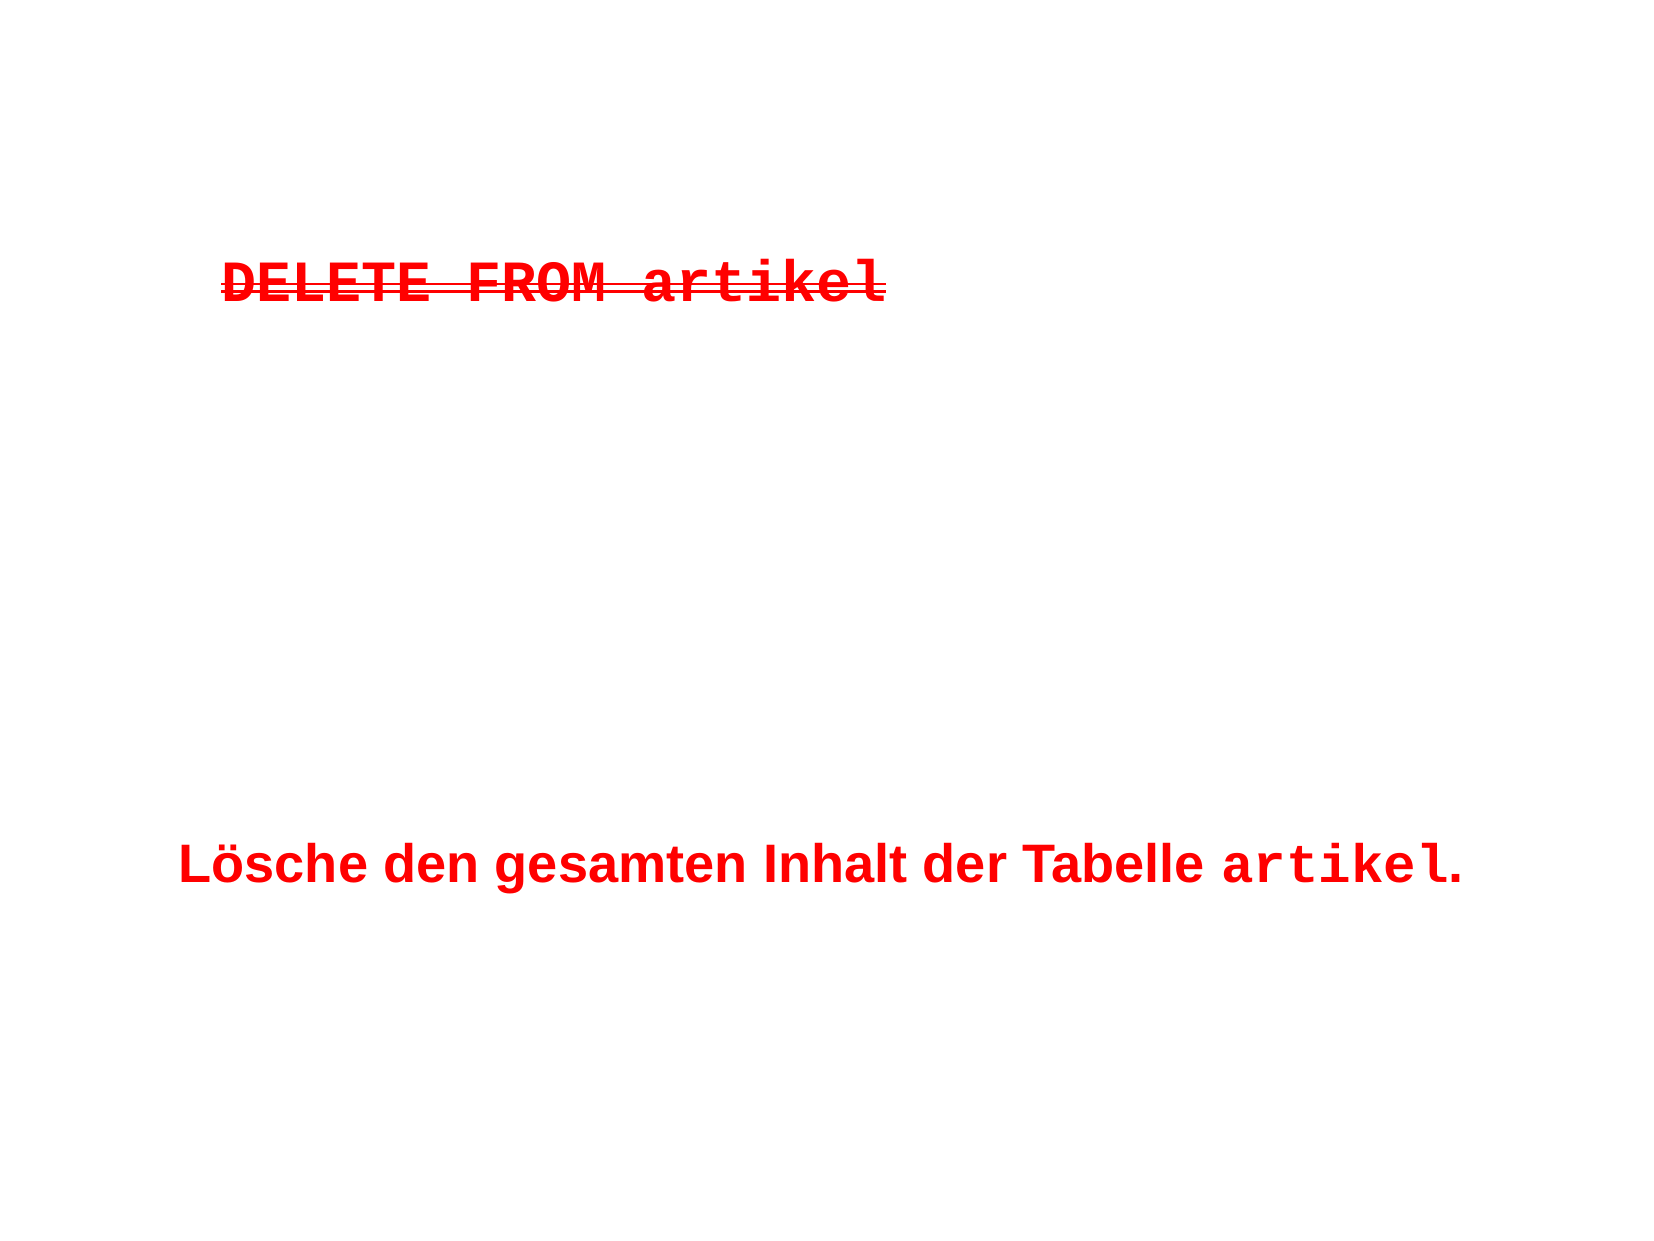

DELETE FROM artikel
# Lösche den gesamten Inhalt der Tabelle artikel.